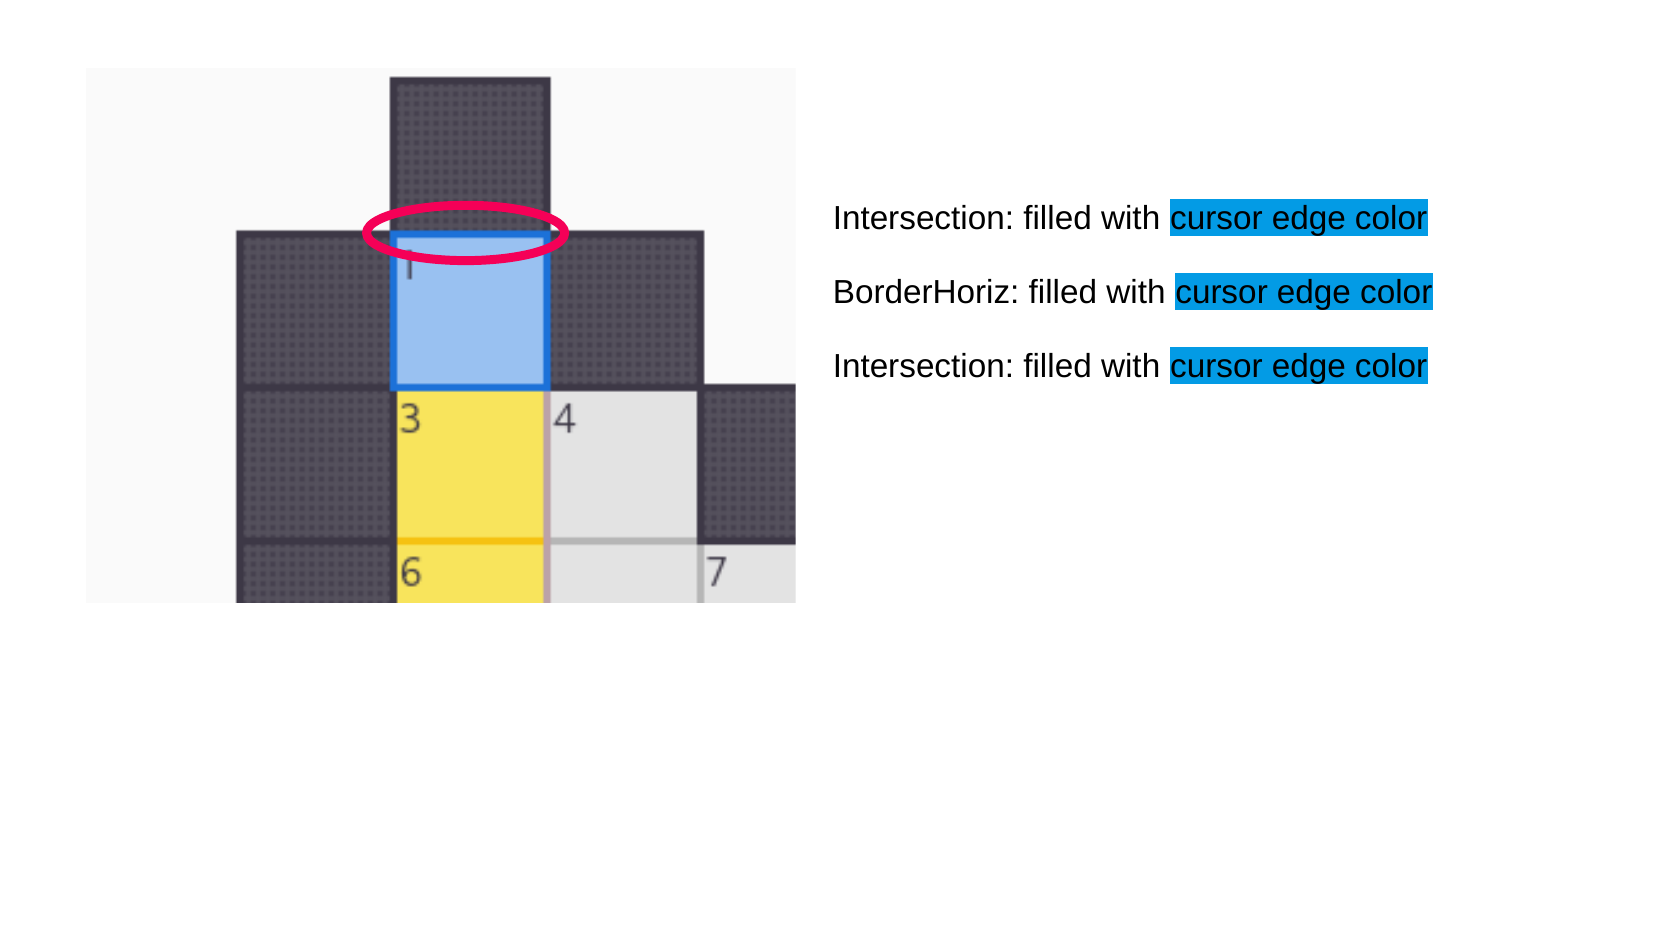

Intersection: filled with cursor edge color
BorderHoriz: filled with cursor edge color
Intersection: filled with cursor edge color